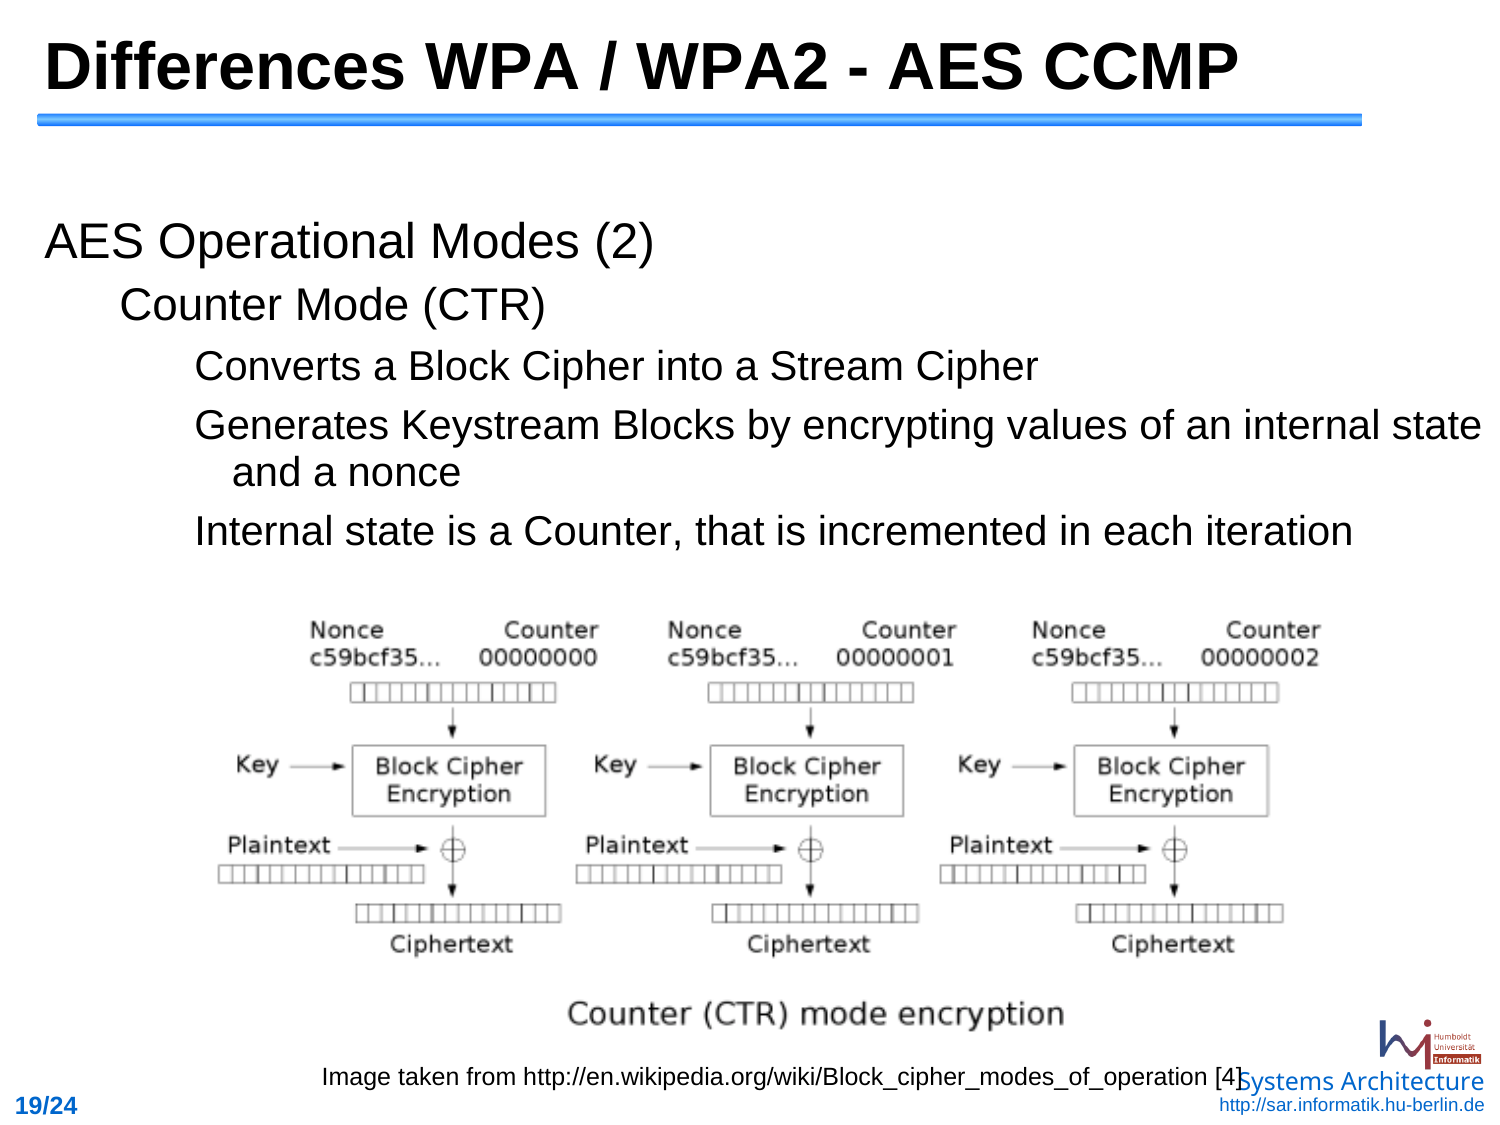

# Differences WPA / WPA2 - AES CCMP
AES Operational Modes (2)
Counter Mode (CTR)
Converts a Block Cipher into a Stream Cipher
Generates Keystream Blocks by encrypting values of an internal state and a nonce
Internal state is a Counter, that is incremented in each iteration
Image taken from http://en.wikipedia.org/wiki/Block_cipher_modes_of_operation [4]